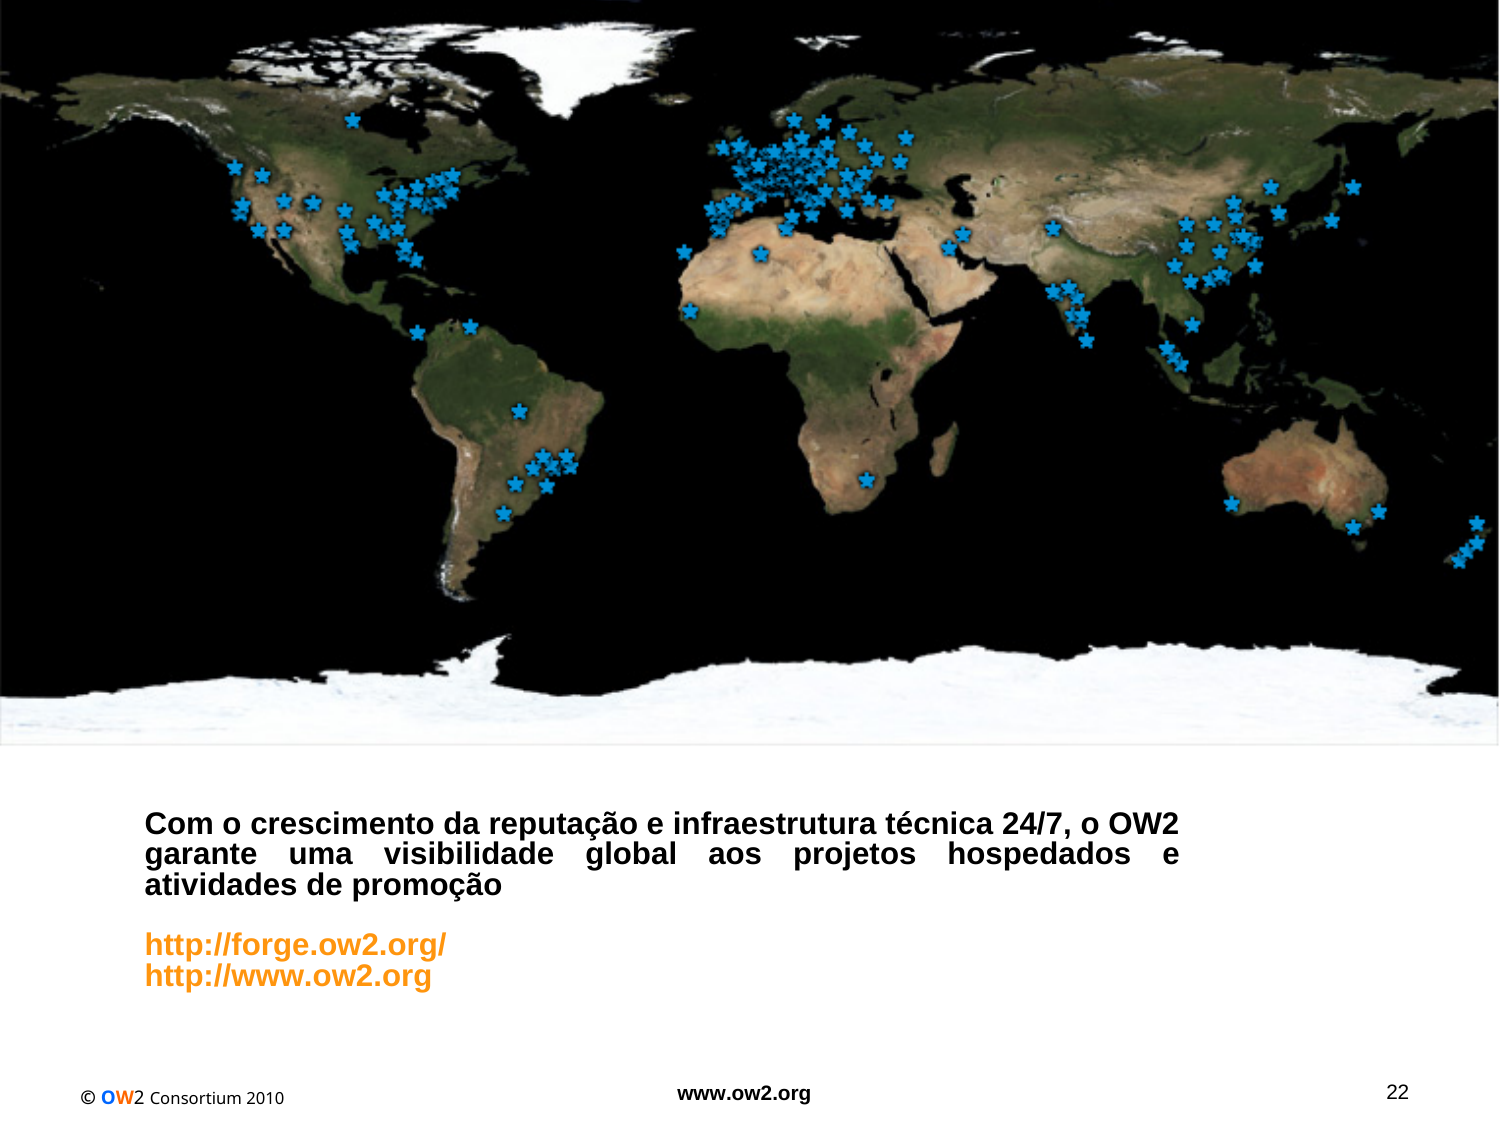

Com o crescimento da reputação e infraestrutura técnica 24/7, o OW2
garante uma visibilidade global aos projetos hospedados e
atividades de promoção
http://forge.ow2.org/
http://www.ow2.org
22